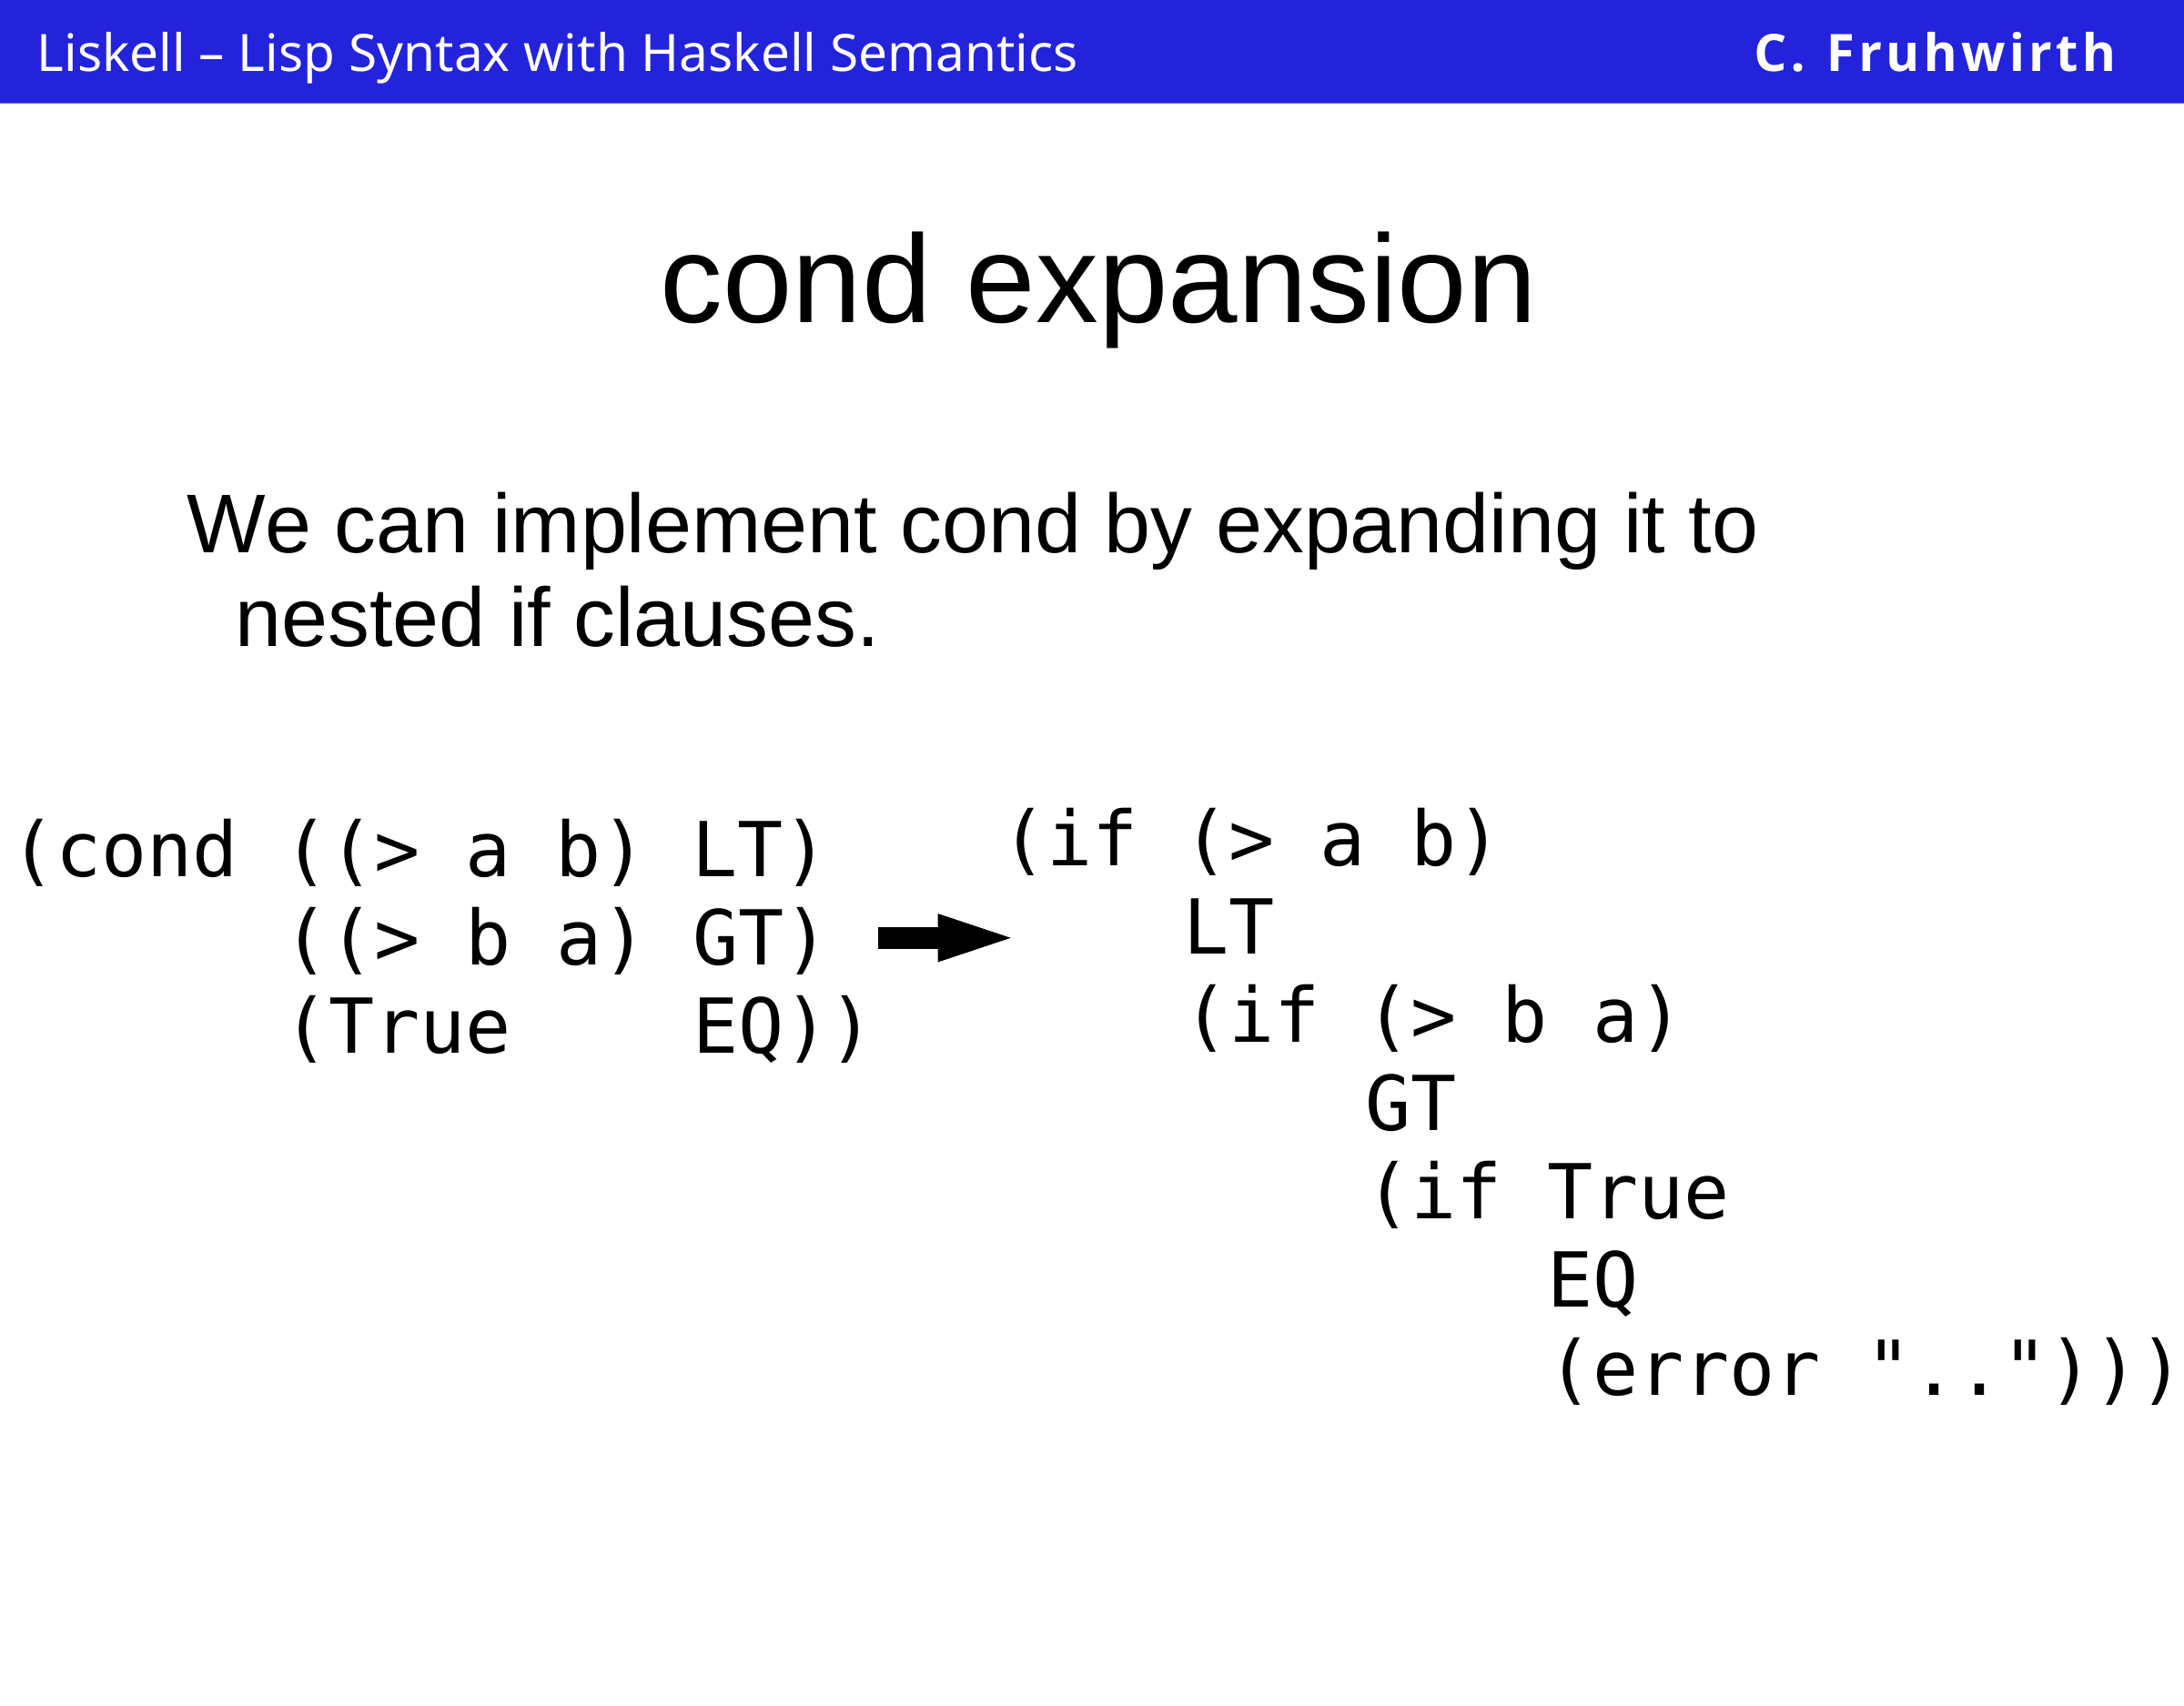

# cond expansion
We can implement cond by expanding it to nested if clauses.
(if (> a b)
 LT
 (if (> b a)
 GT
 (if True
 EQ
 (error "..")))
(cond ((> a b) LT)
 ((> b a) GT)
 (True EQ))